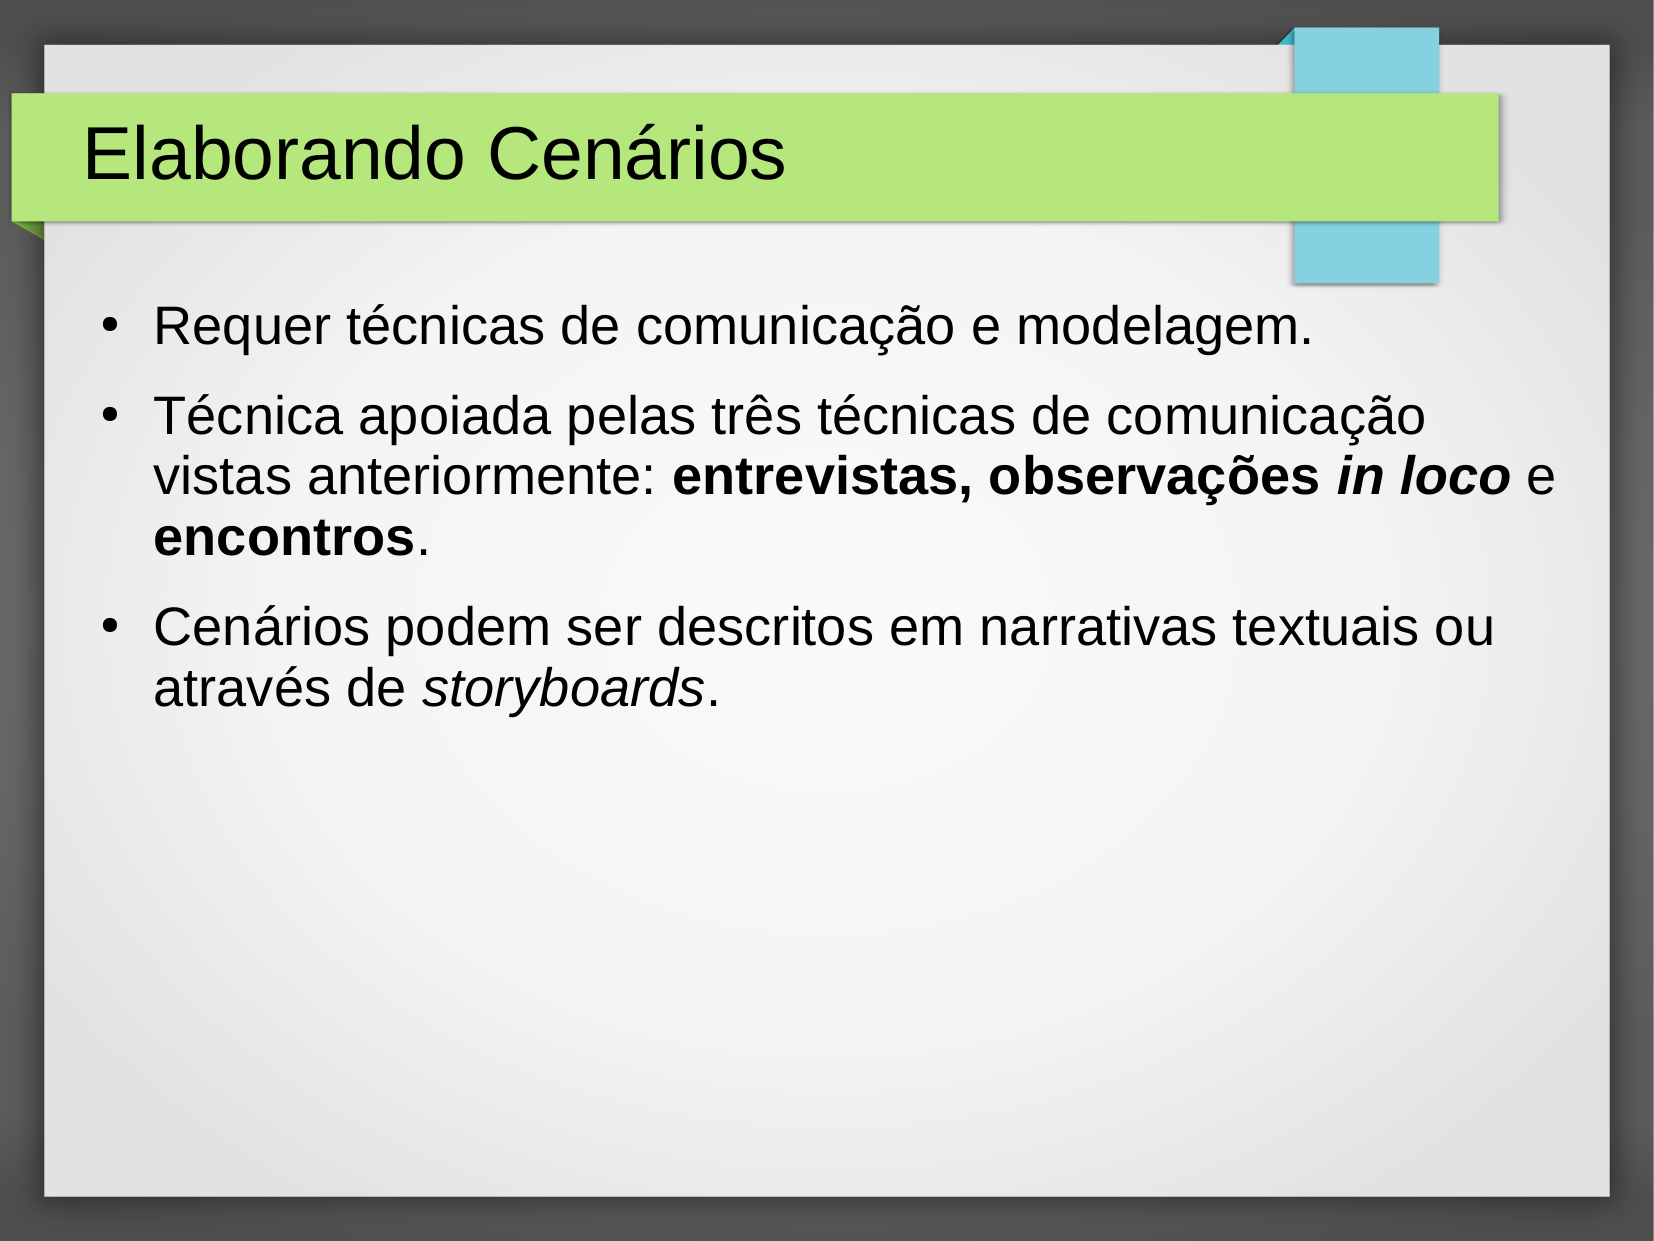

# Elaborando Cenários
Requer técnicas de comunicação e modelagem.
Técnica apoiada pelas três técnicas de comunicação vistas anteriormente: entrevistas, observações in loco e encontros.
Cenários podem ser descritos em narrativas textuais ou através de storyboards.